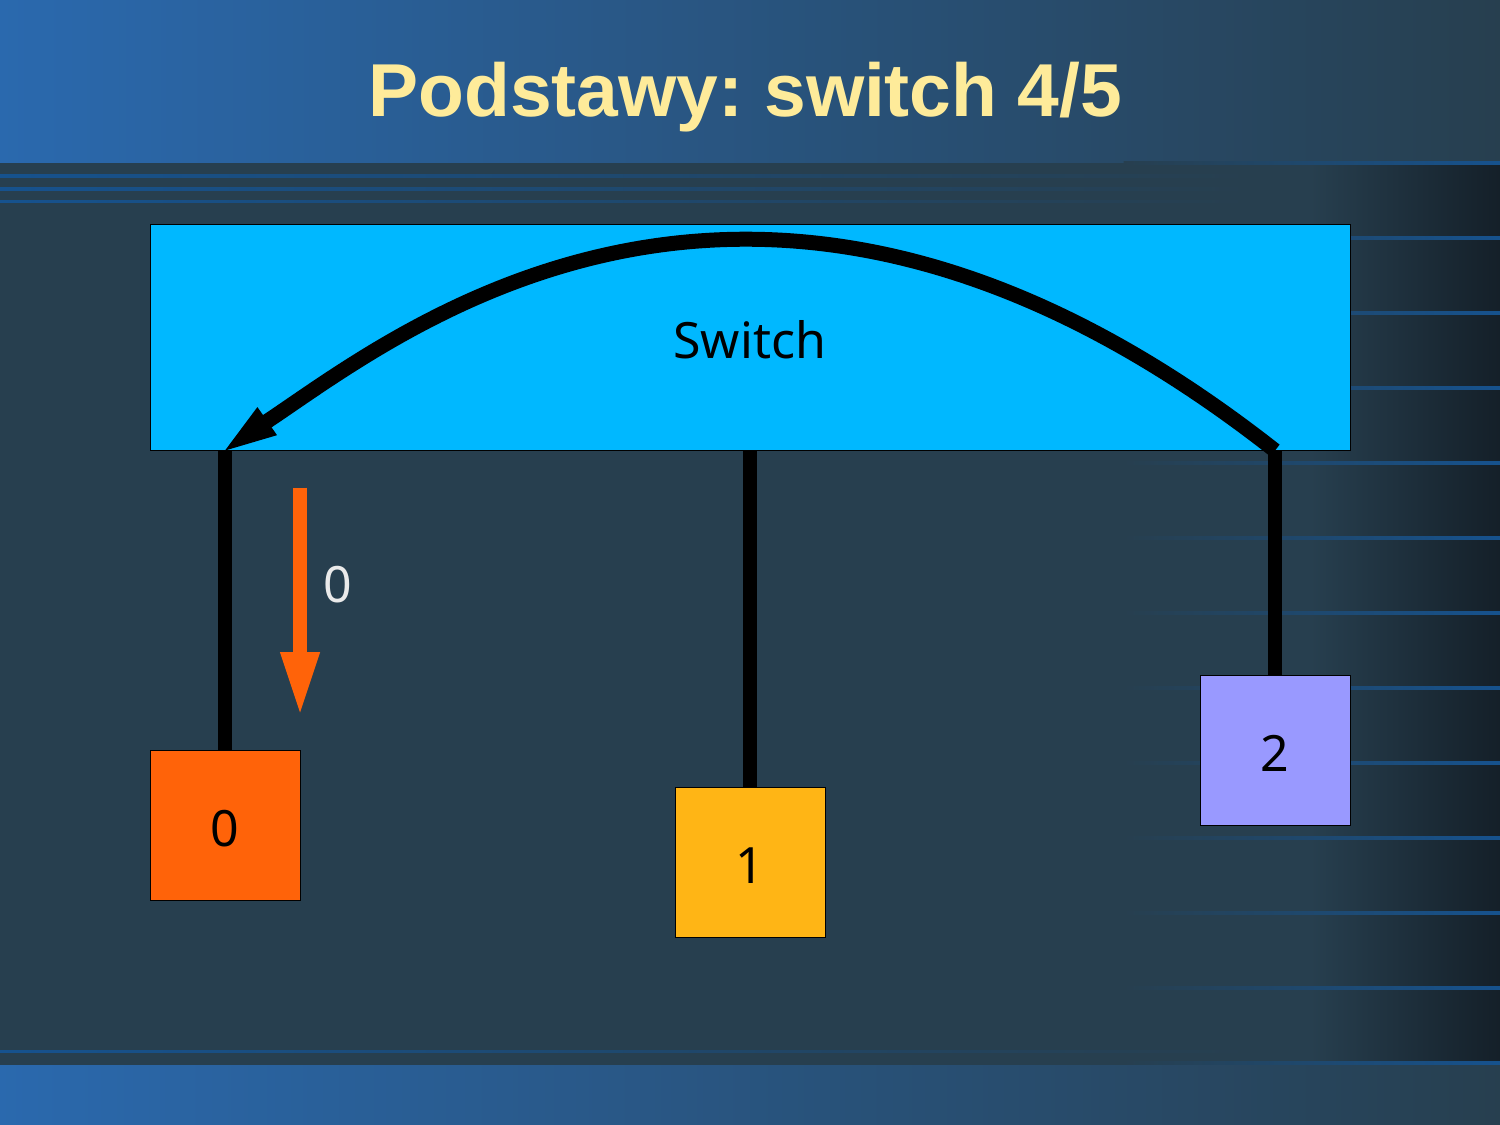

# Podstawy: switch 4/5
Switch
0
2
0
1